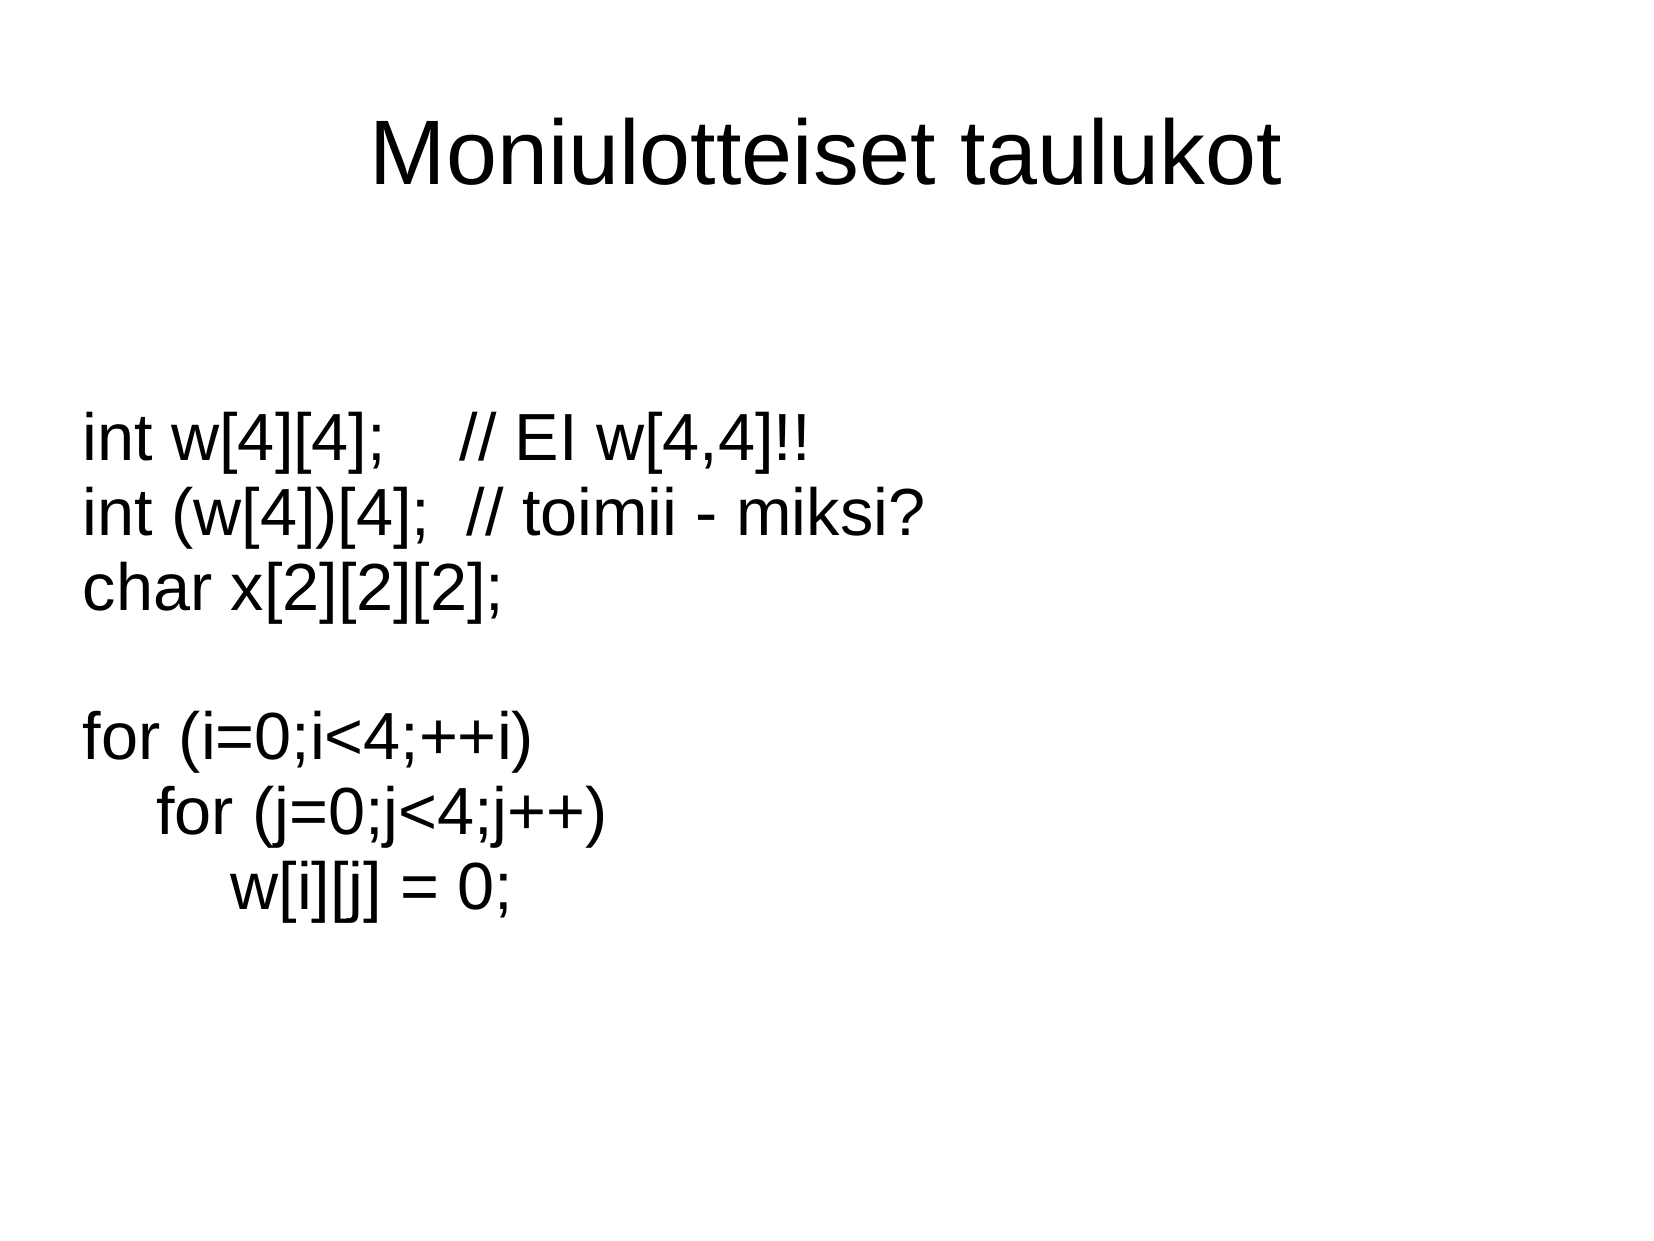

# Moniulotteiset taulukot
int w[4][4]; // EI w[4,4]!!
int (w[4])[4]; // toimii - miksi?
char x[2][2][2];
for (i=0;i<4;++i)
	for (j=0;j<4;j++)
		w[i][j] = 0;